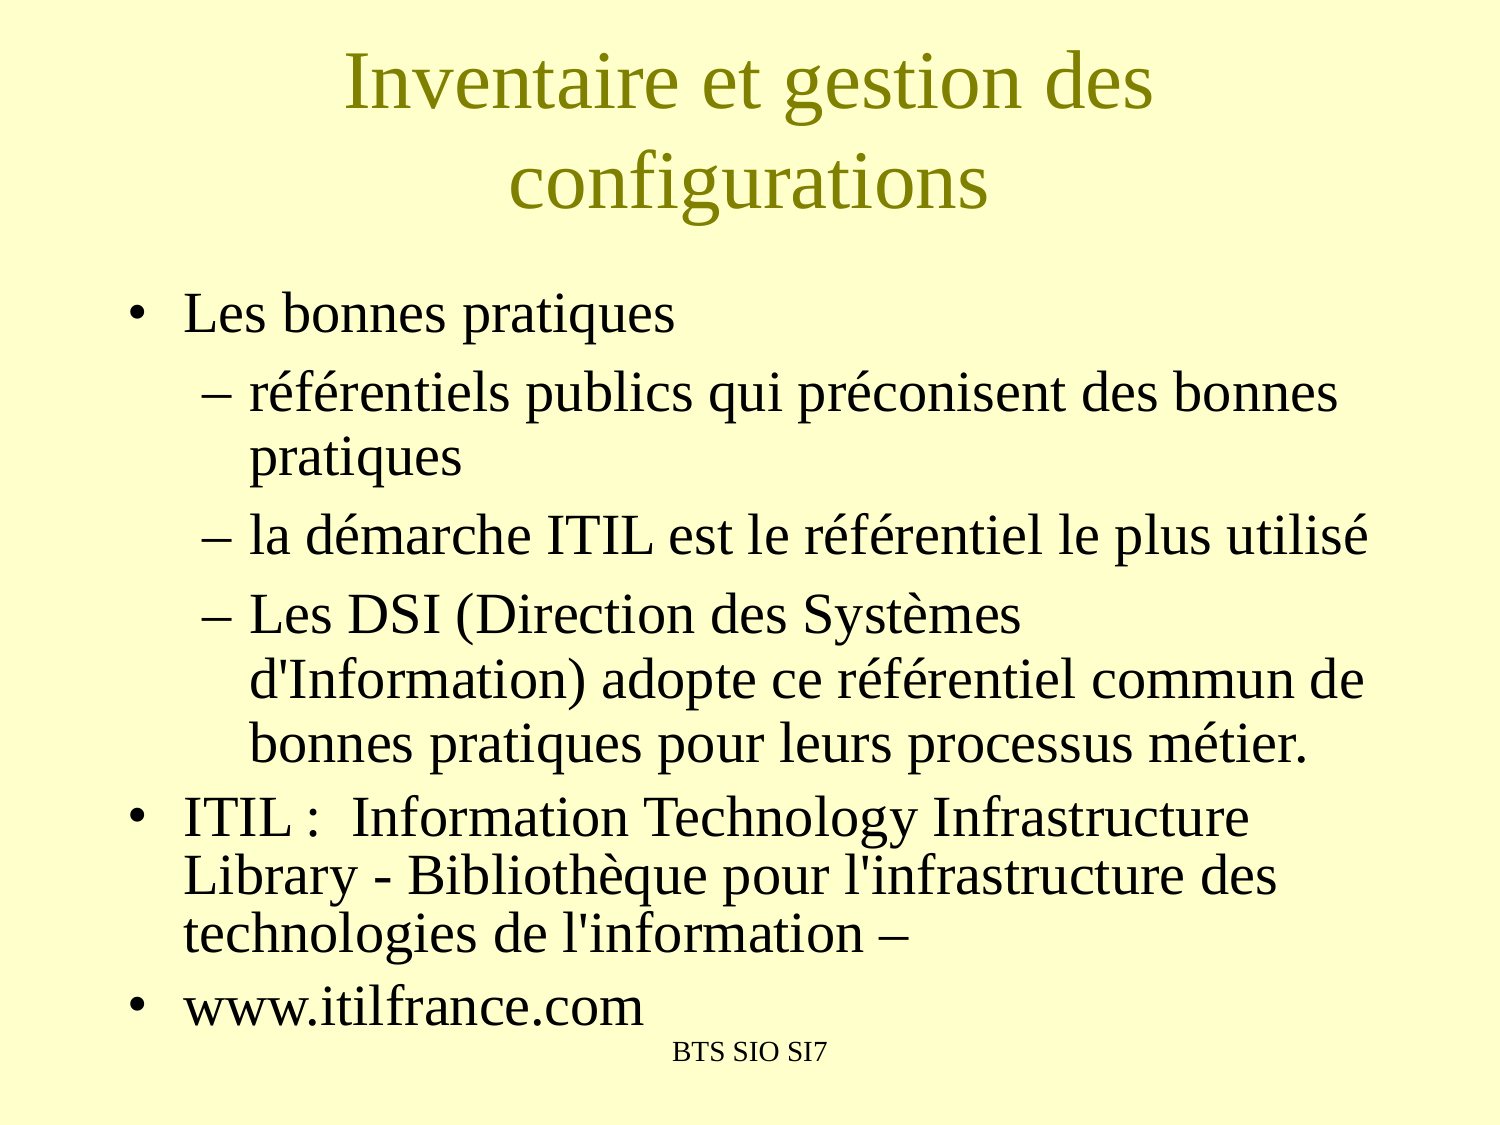

# Les bonnes pratiques
référentiels publics qui préconisent des bonnes pratiques
la démarche ITIL est le référentiel le plus utilisé
Les DSI (Direction des Systèmes d'Information) adopte ce référentiel commun de bonnes pratiques pour leurs processus métier.
ITIL : Information Technology Infrastructure Library - Bibliothèque pour l'infrastructure des technologies de l'information –
www.itilfrance.com
BTS SIO SI7